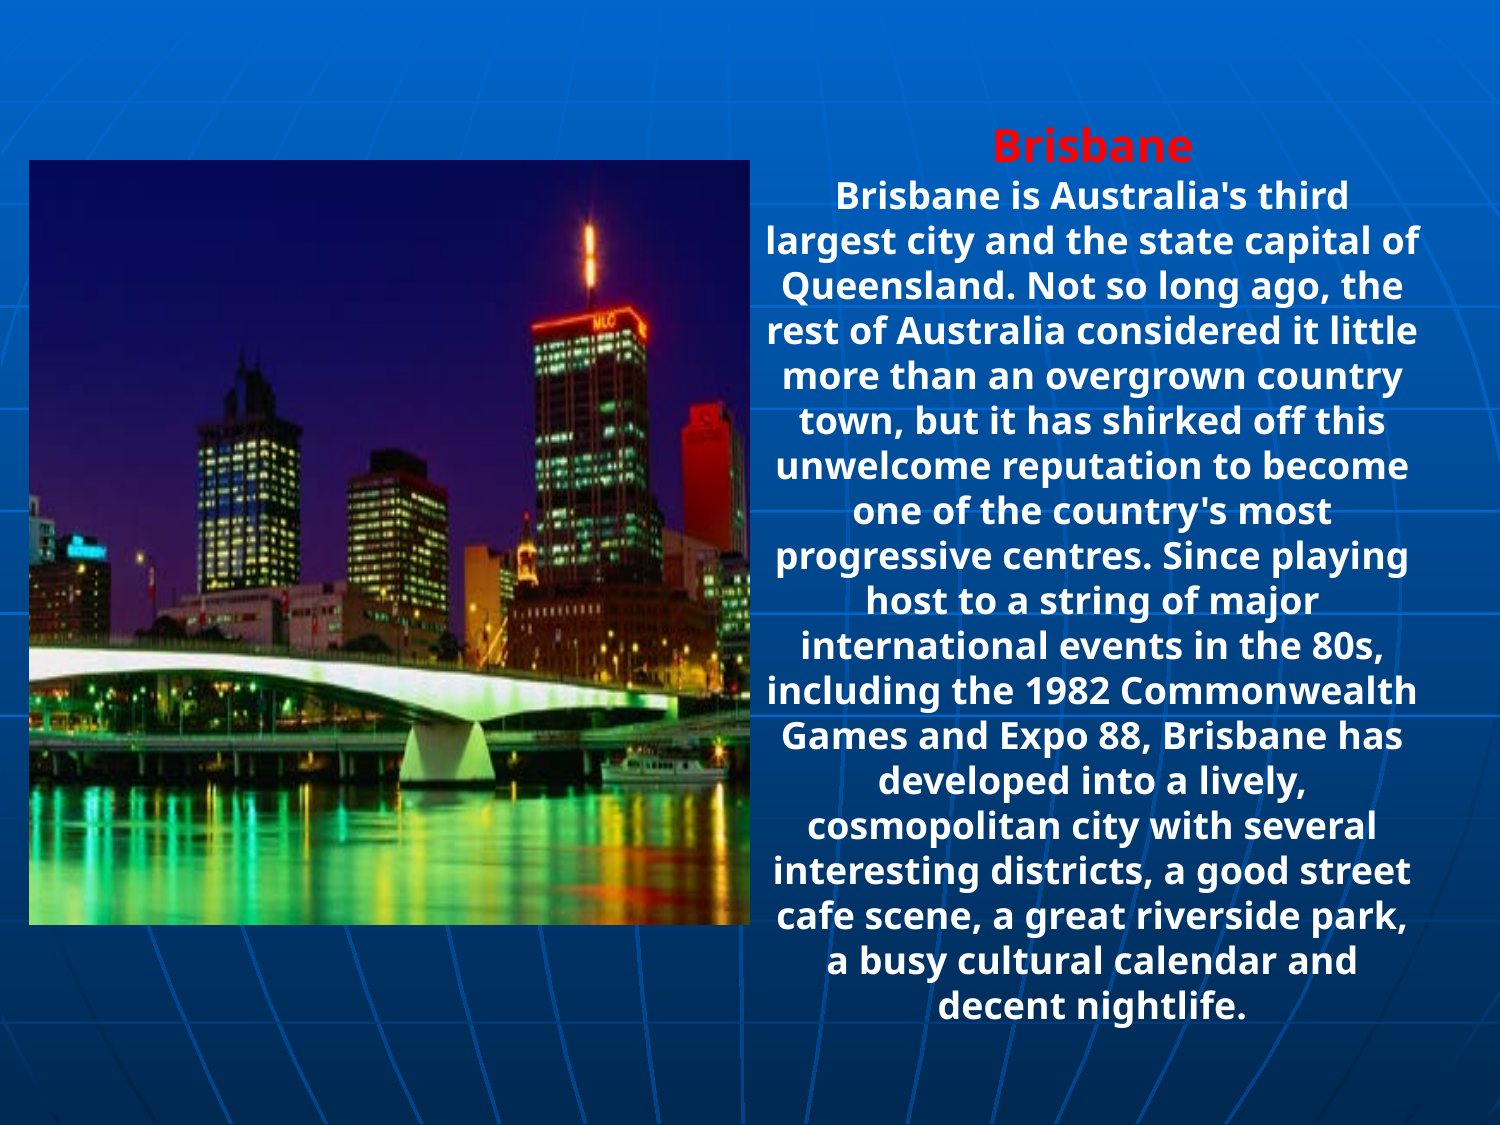

Brisbane
Brisbane is Australia's third largest city and the state capital of Queensland. Not so long ago, the rest of Australia considered it little more than an overgrown country town, but it has shirked off this unwelcome reputation to become one of the country's most progressive centres. Since playing host to a string of major international events in the 80s, including the 1982 Commonwealth Games and Expo 88, Brisbane has developed into a lively, cosmopolitan city with several interesting districts, a good street cafe scene, a great riverside park, a busy cultural calendar and decent nightlife.